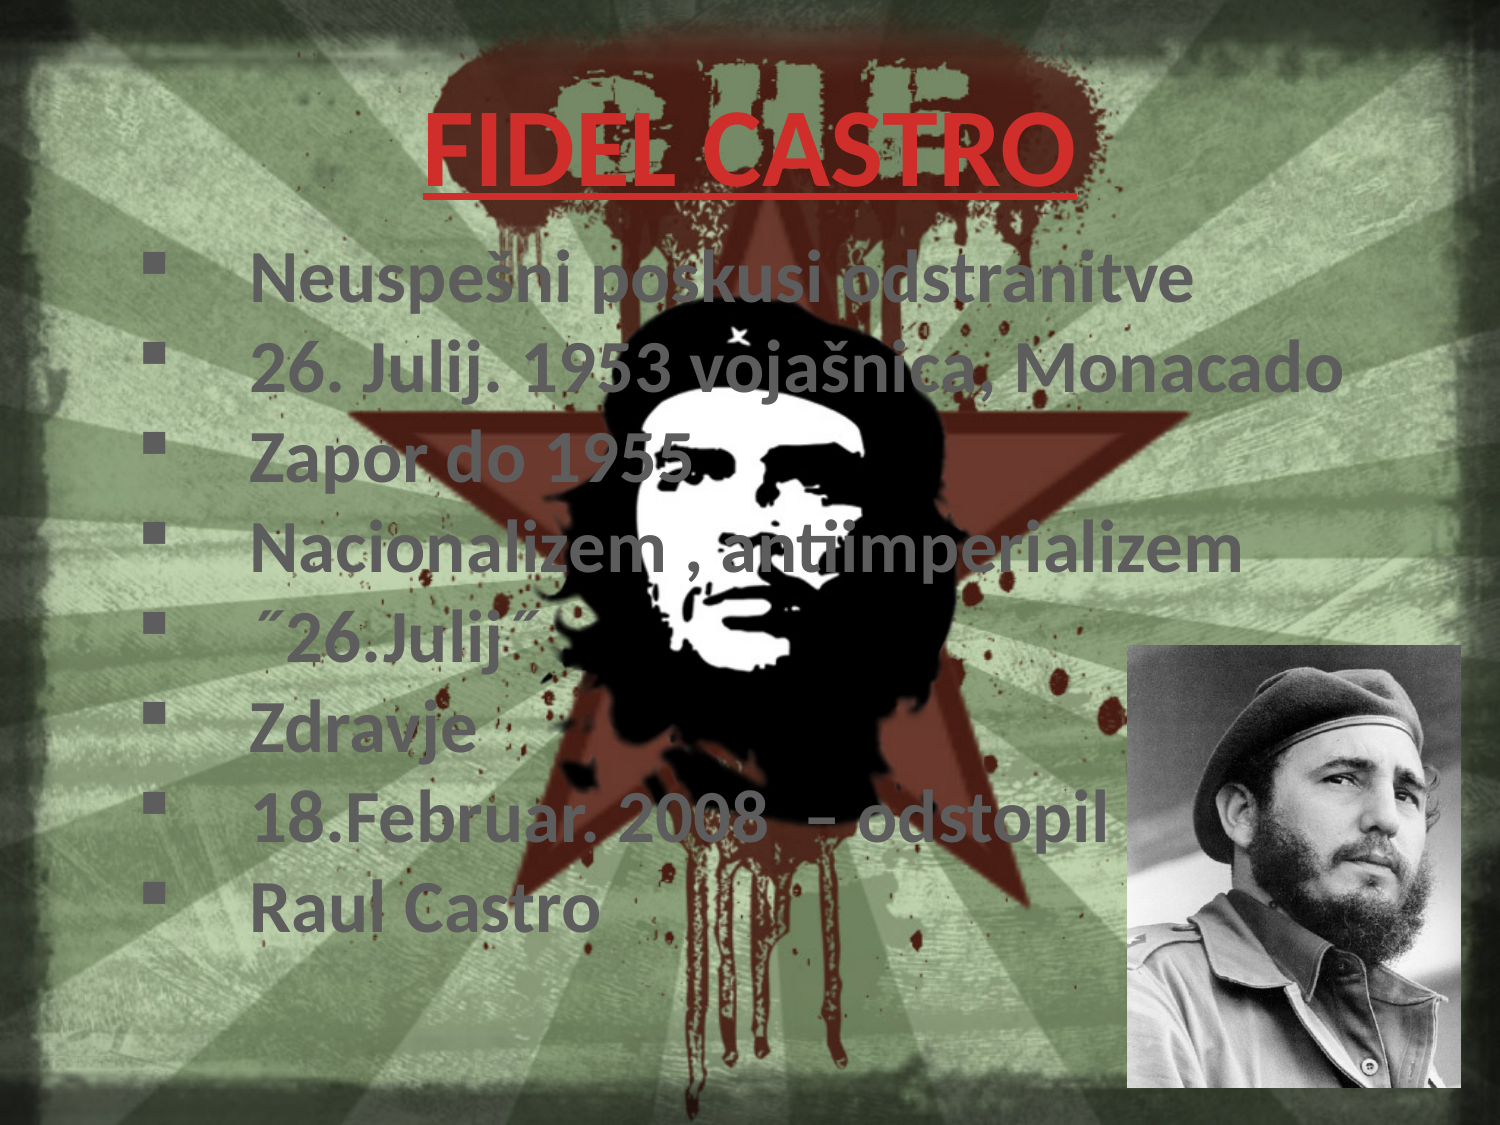

#
FIDEL CASTRO
Neuspešni poskusi odstranitve
26. Julij. 1953 vojašnica, Monacado
Zapor do 1955
Nacionalizem , antiimperializem
˝26.Julij˝
Zdravje
18.Februar. 2008 – odstopil
Raul Castro